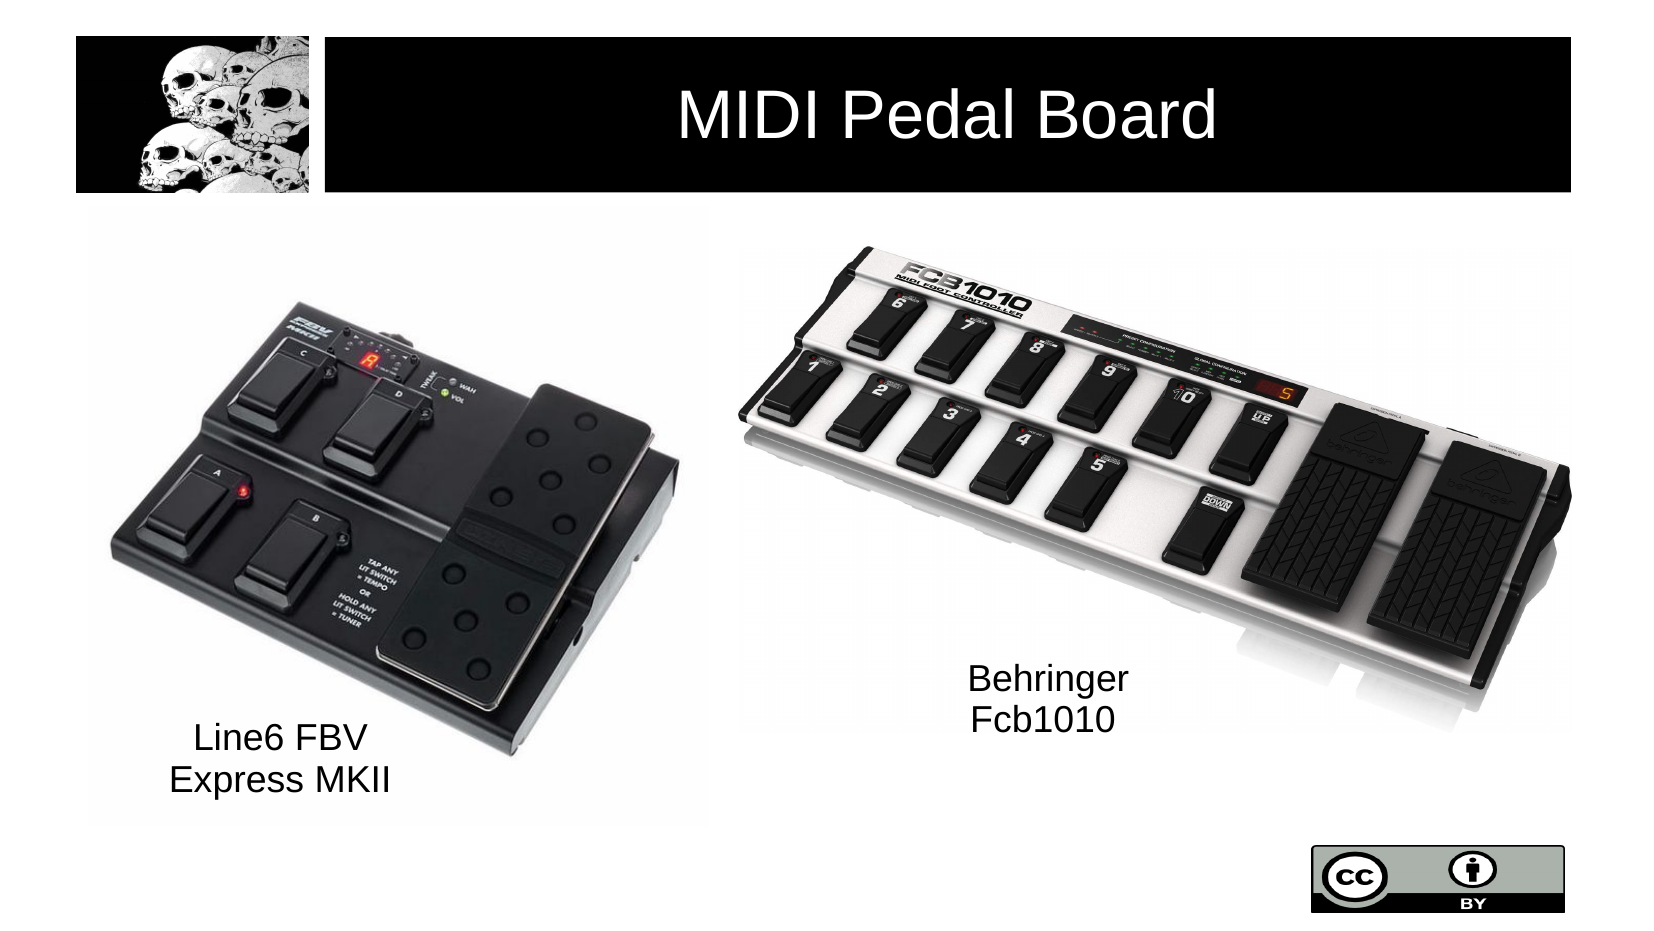

# MIDI Pedal Board
Behringer Fcb1010
Line6 FBV Express MKII